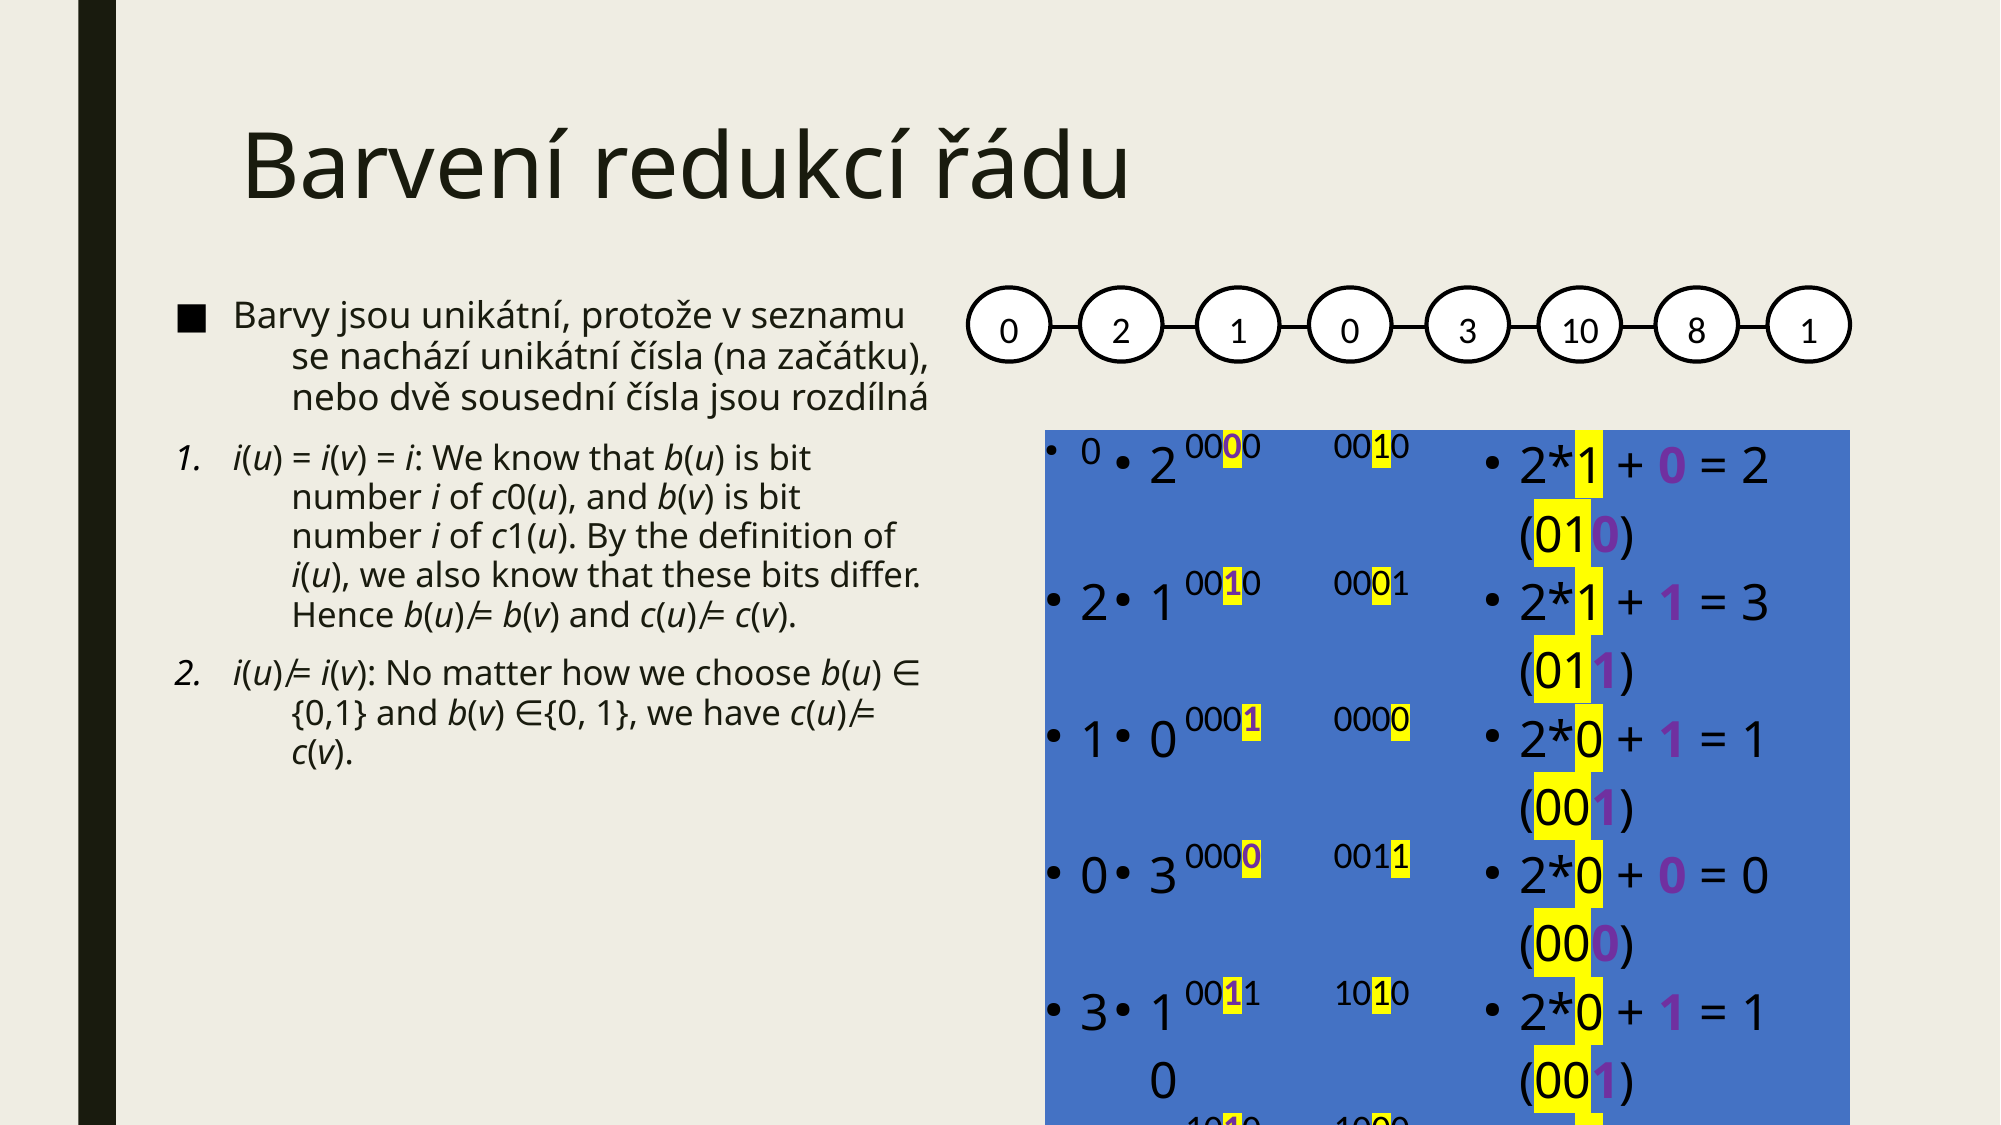

# Barvení redukcí řádu
Barvy jsou unikátní, protože v seznamu se nachází unikátní čísla (na začátku), nebo dvě sousední čísla jsou rozdílná
i(u) = i(v) = i: We know that b(u) is bit number i of c0(u), and b(v) is bit number i of c1(u). By the definition of i(u), we also know that these bits differ. Hence b(u) ̸= b(v) and c(u) ̸= c(v).
i(u) ̸= i(v): No matter how we choose b(u) ∈ {0,1} and b(v) ∈{0, 1}, we have c(u) ̸= c(v).
0
2
1
0
3
10
8
1
| 0 | 2 | 0000 | 0010 | 2\*1 + 0 = 2 (010) |
| --- | --- | --- | --- | --- |
| 2 | 1 | 0010 | 0001 | 2\*1 + 1 = 3 (011) |
| 1 | 0 | 0001 | 0000 | 2\*0 + 1 = 1 (001) |
| 0 | 3 | 0000 | 0011 | 2\*0 + 0 = 0 (000) |
| 3 | 10 | 0011 | 1010 | 2\*0 + 1 = 1 (001) |
| 10 | 8 | 1010 | 1000 | 2\*1 + 1 = 3 (011) |
| 8 | 1 | 1000 | 0001 | 2\*0 + 0 = 0 (000) |
| 1 | 2 | 0001 | 0010 | 2\*0 + 1 = 1 (001) |